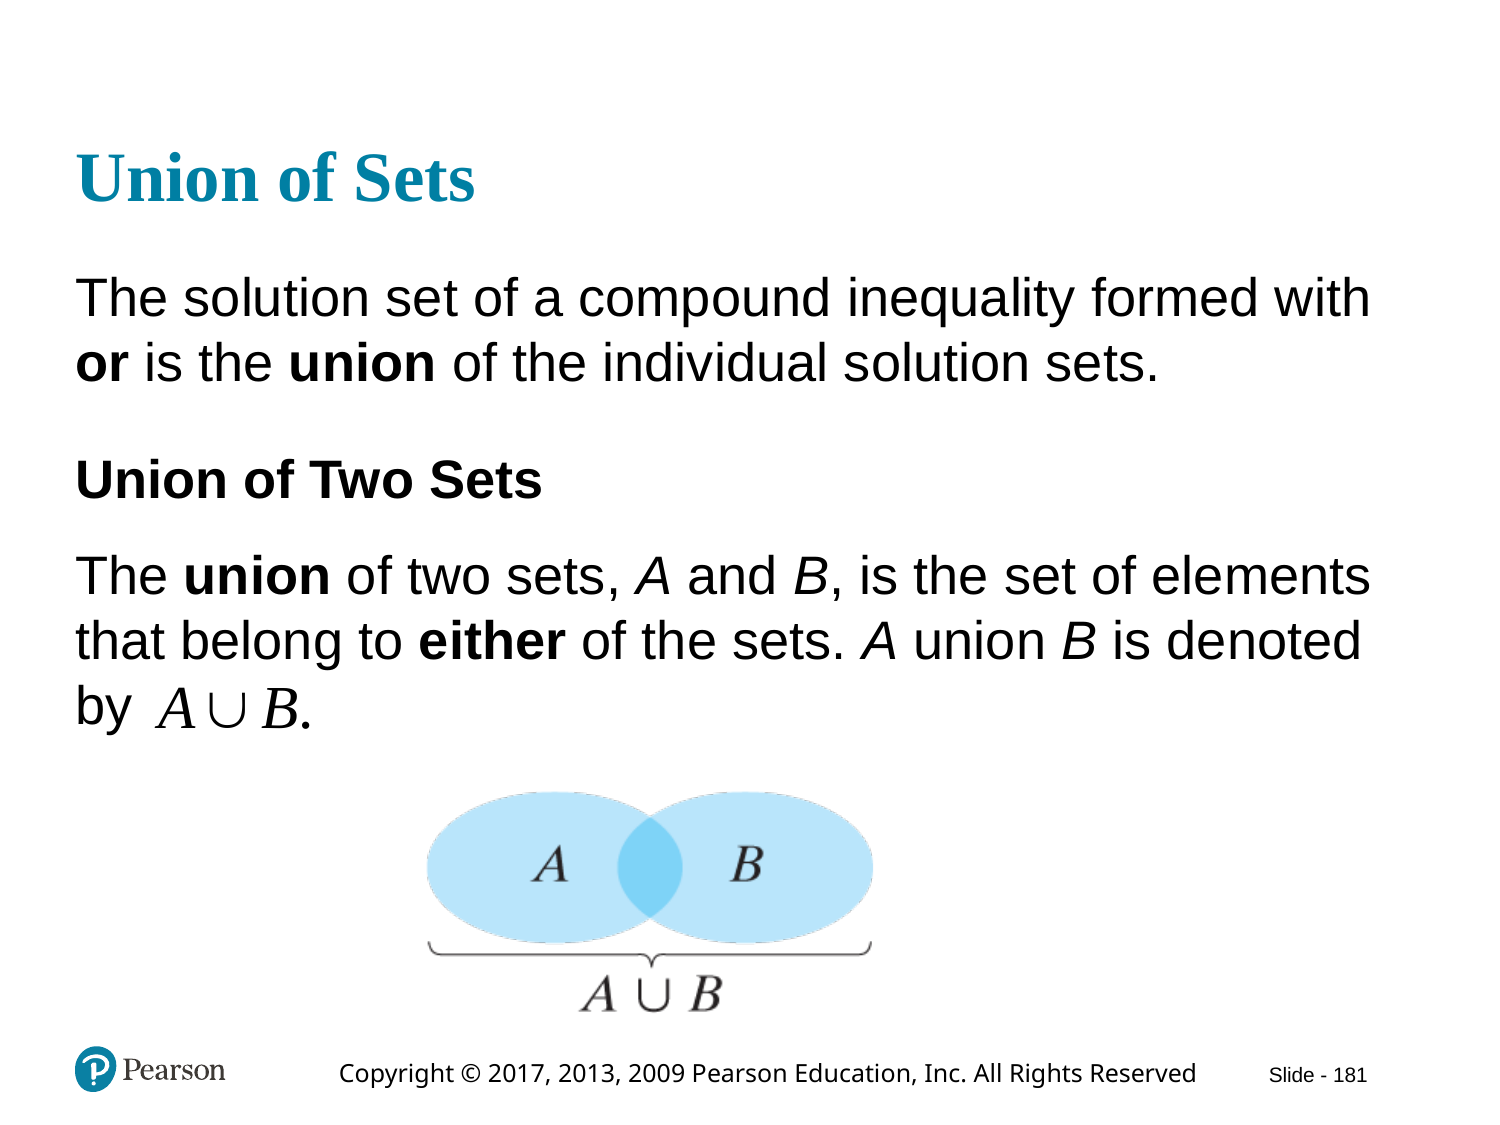

# Union of Sets
The solution set of a compound inequality formed with or is the union of the individual solution sets.
Union of Two Sets
The union of two sets, A and B, is the set of elements that belong to either of the sets. A union B is denoted by